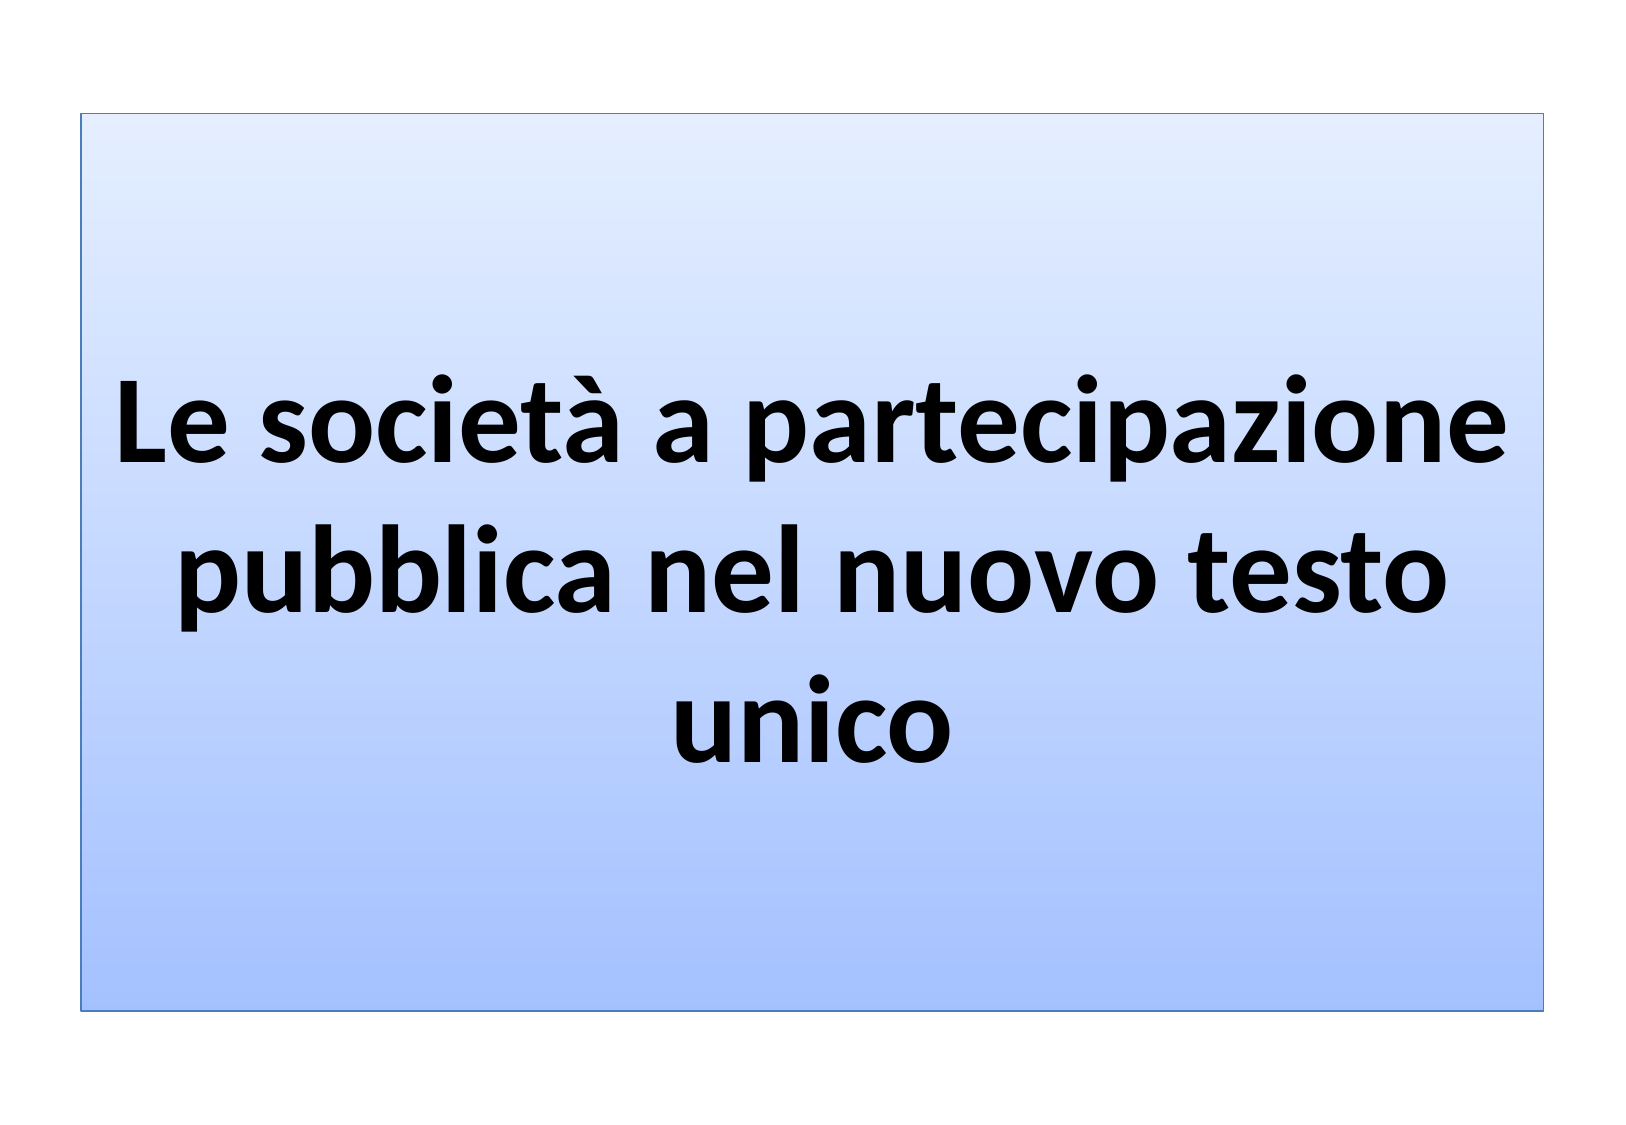

Le società a partecipazione pubblica nel nuovo testo unico